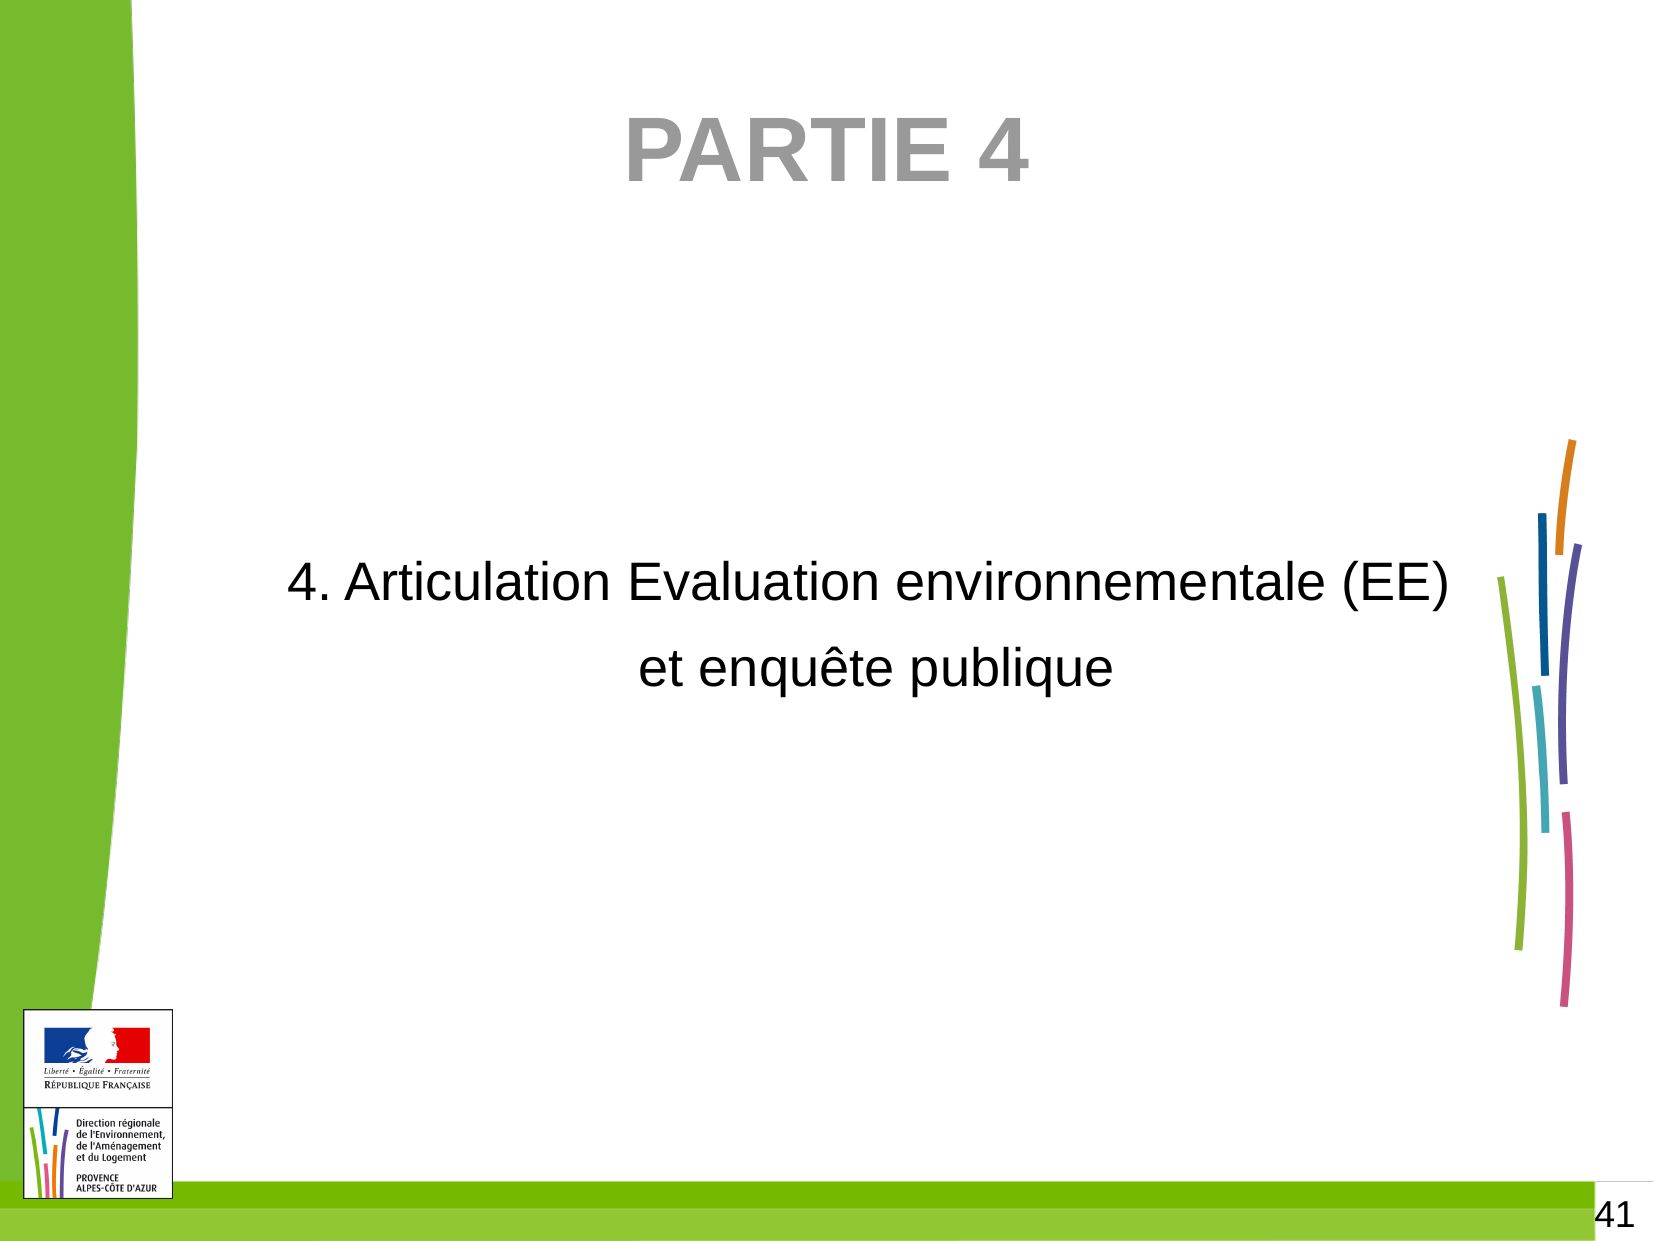

# PARTIE 4
4. Articulation Evaluation environnementale (EE)
 et enquête publique